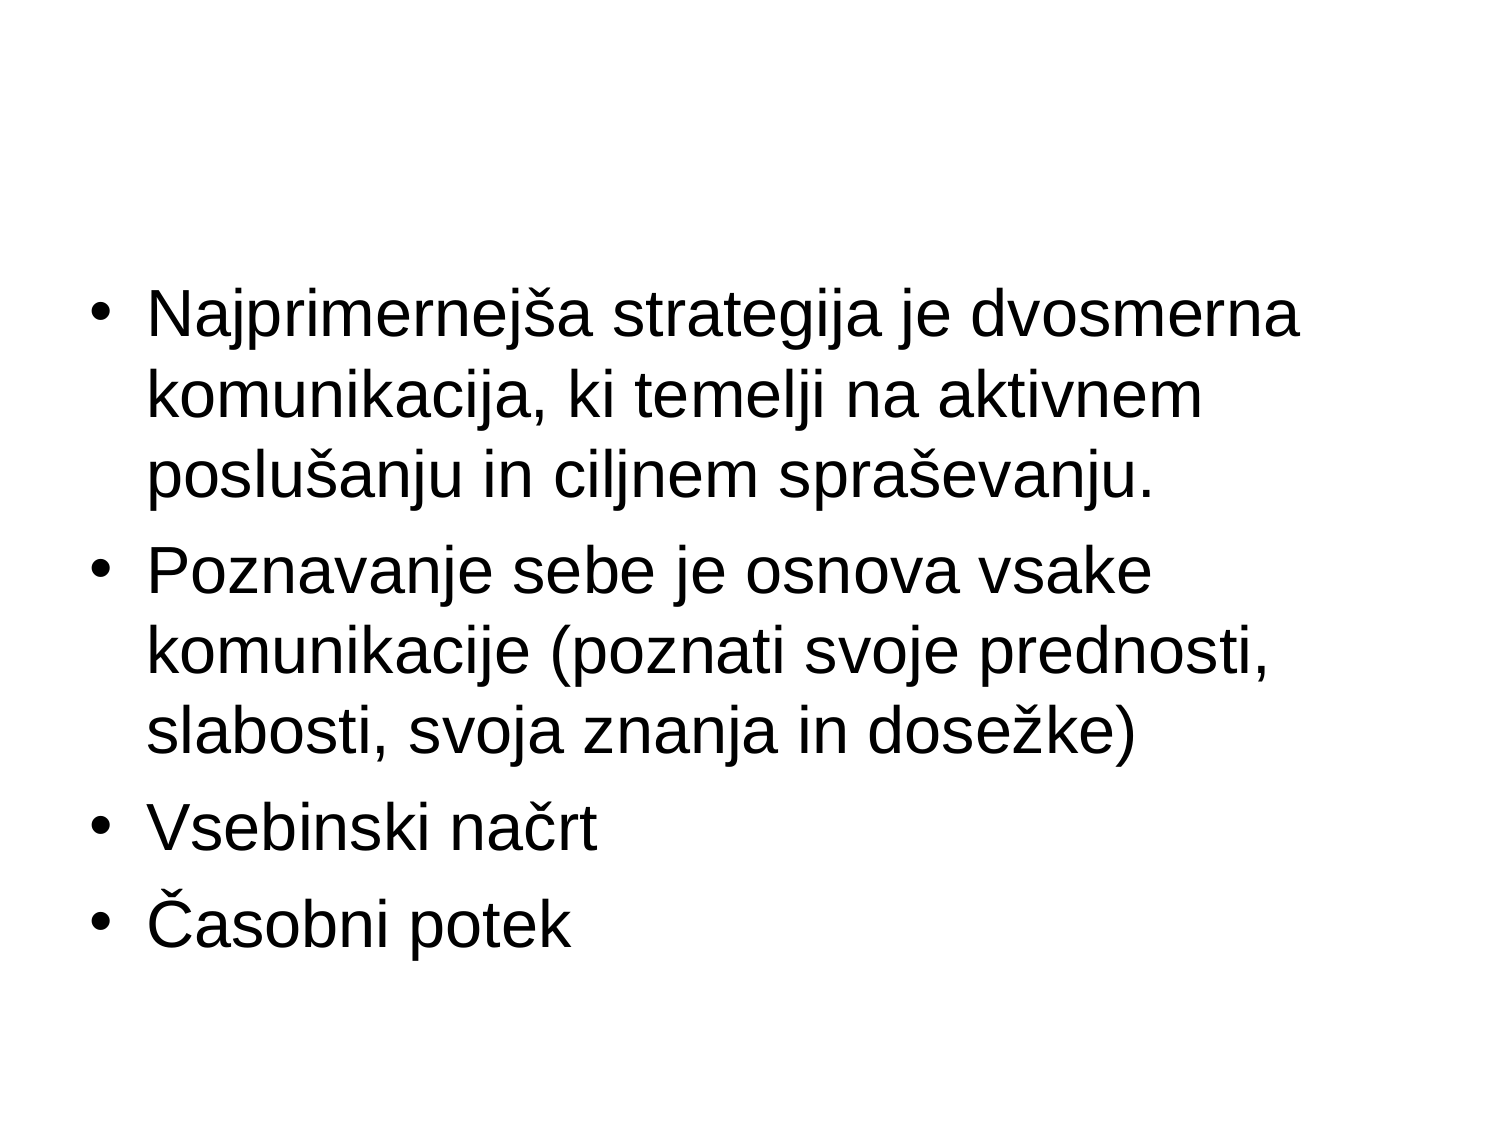

#
Najprimernejša strategija je dvosmerna komunikacija, ki temelji na aktivnem poslušanju in ciljnem spraševanju.
Poznavanje sebe je osnova vsake komunikacije (poznati svoje prednosti, slabosti, svoja znanja in dosežke)
Vsebinski načrt
Časobni potek